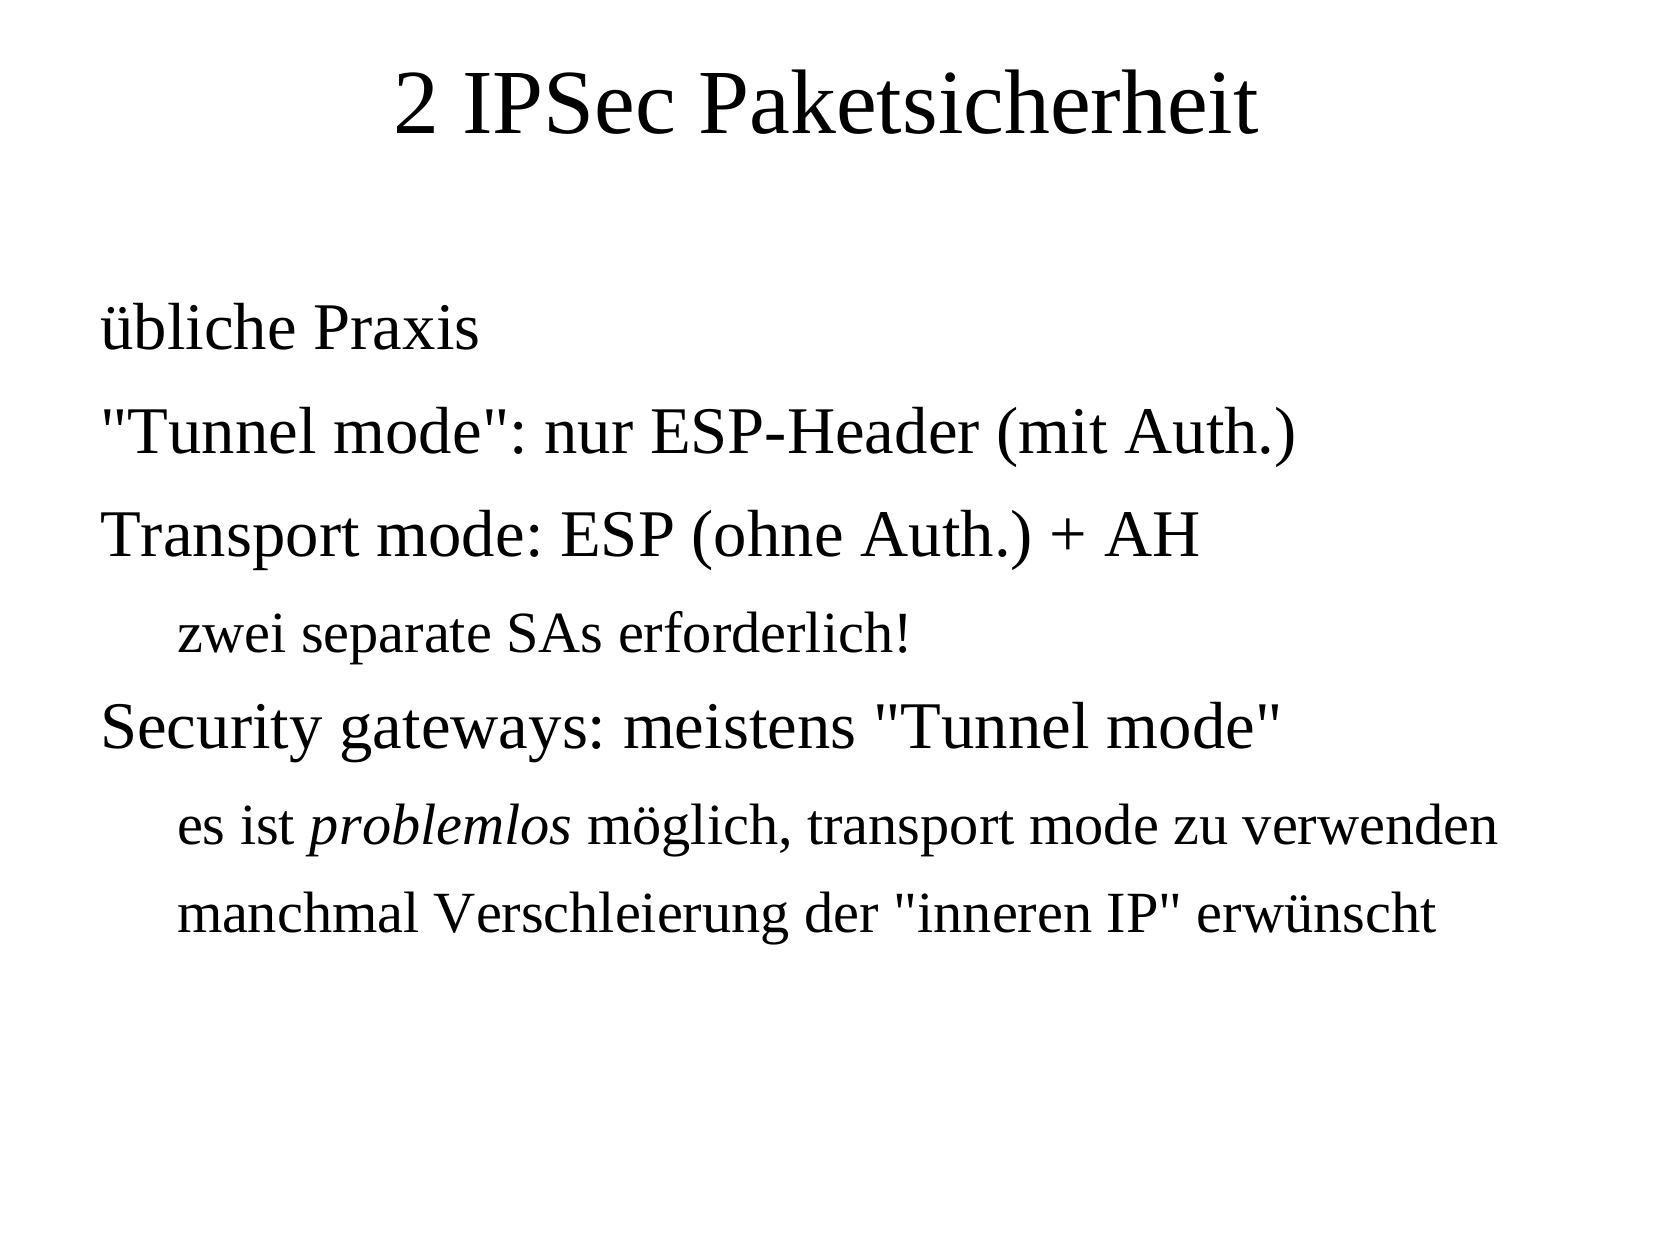

# 2 IPSec Paketsicherheit
übliche Praxis
"Tunnel mode": nur ESP-Header (mit Auth.)
Transport mode: ESP (ohne Auth.) + AH
zwei separate SAs erforderlich!
Security gateways: meistens "Tunnel mode"
es ist problemlos möglich, transport mode zu verwenden
manchmal Verschleierung der "inneren IP" erwünscht